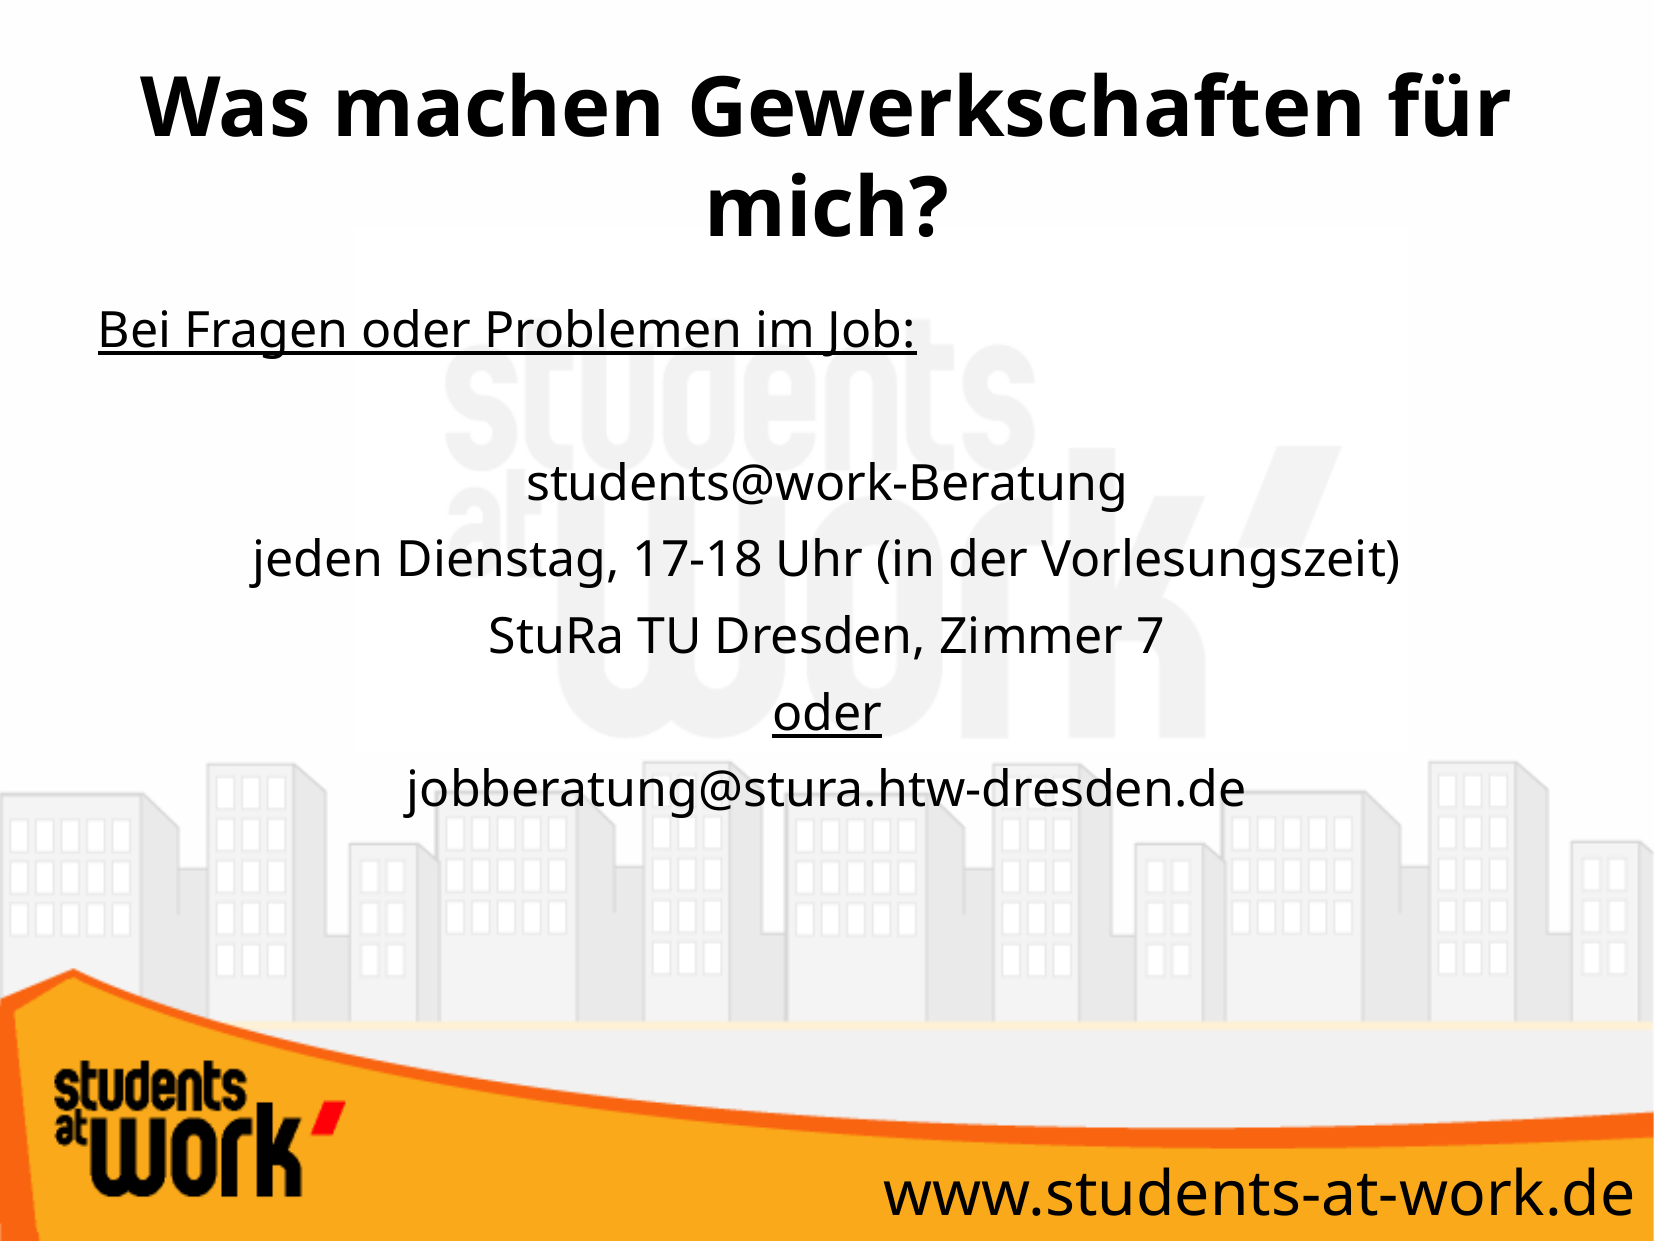

# Was machen Gewerkschaften für mich?
Bei Fragen oder Problemen im Job:
students@work-Beratung
jeden Dienstag, 17-18 Uhr (in der Vorlesungszeit)
StuRa TU Dresden, Zimmer 7
oder
jobberatung@stura.htw-dresden.de
www.students-at-work.de